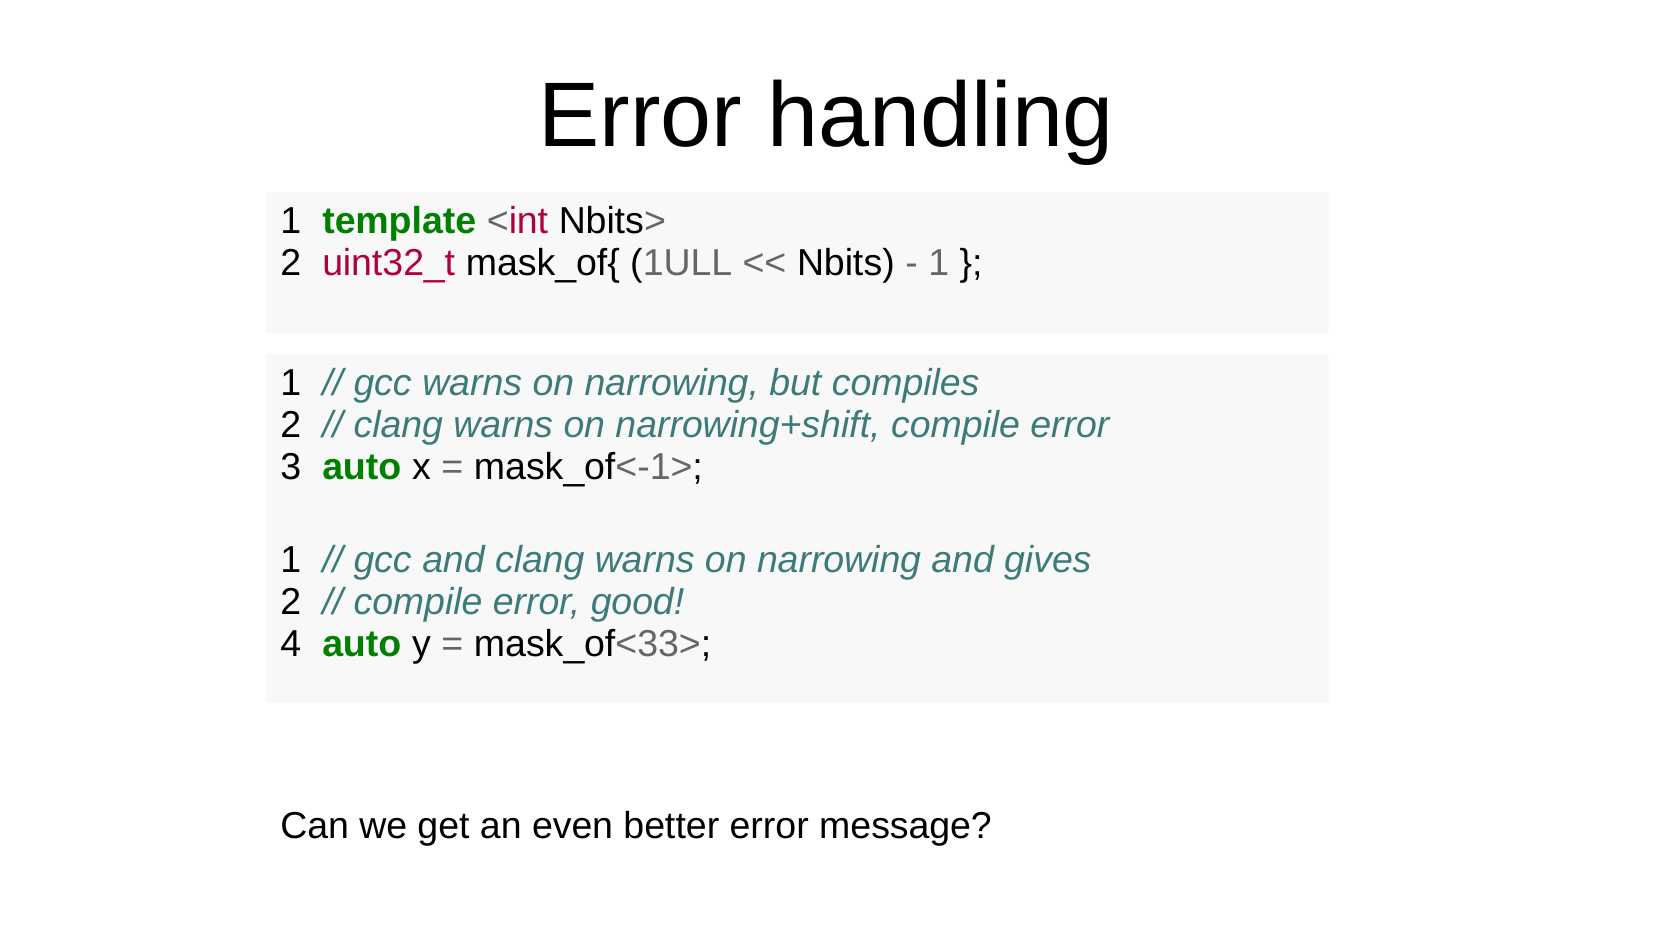

# Error handling
1 template <int Nbits>
2 uint32_t mask_of{ (1ULL << Nbits) - 1 };
1 // gcc warns on narrowing, but compiles
2 // clang warns on narrowing+shift, compile error
3 auto x = mask_of<-1>;
1 // gcc and clang warns on narrowing and gives
2 // compile error, good!
4 auto y = mask_of<33>;
Can we get an even better error message?